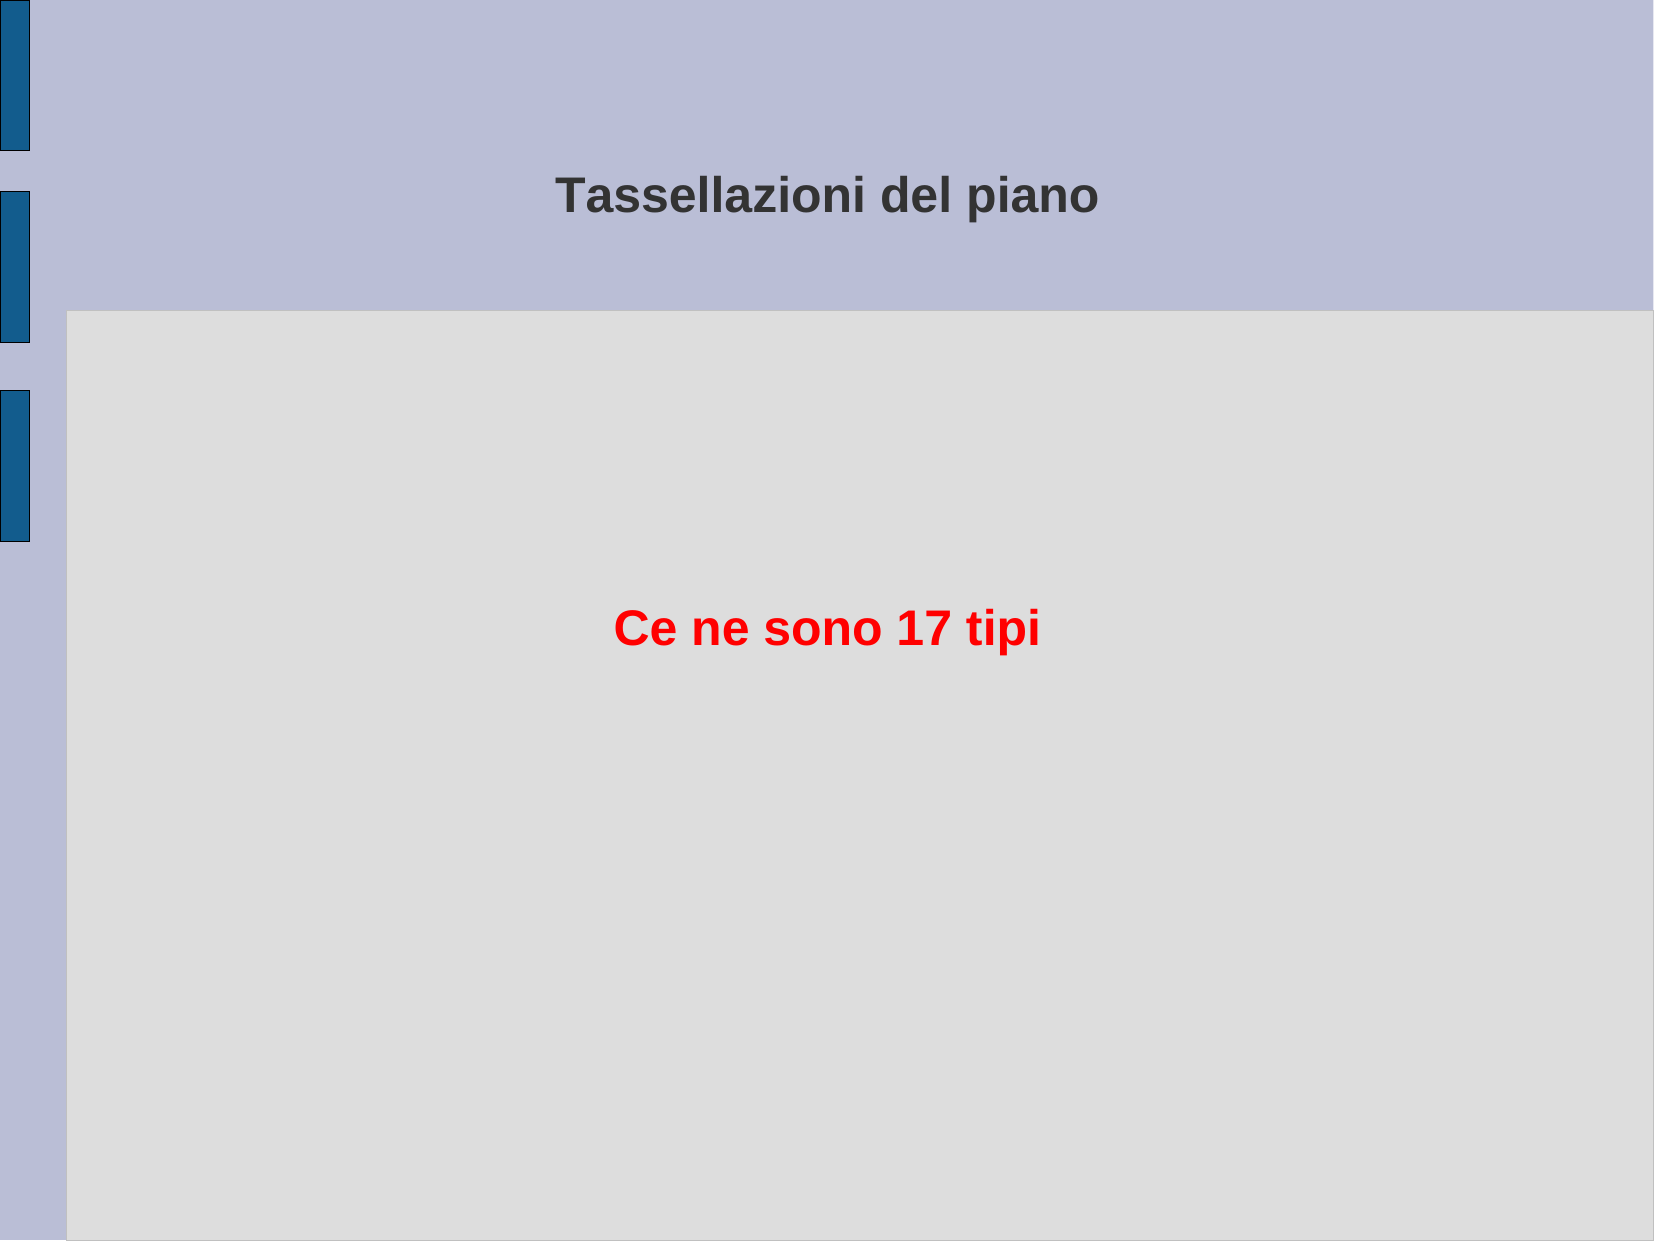

# Tassellazioni del piano
Ce ne sono 17 tipi